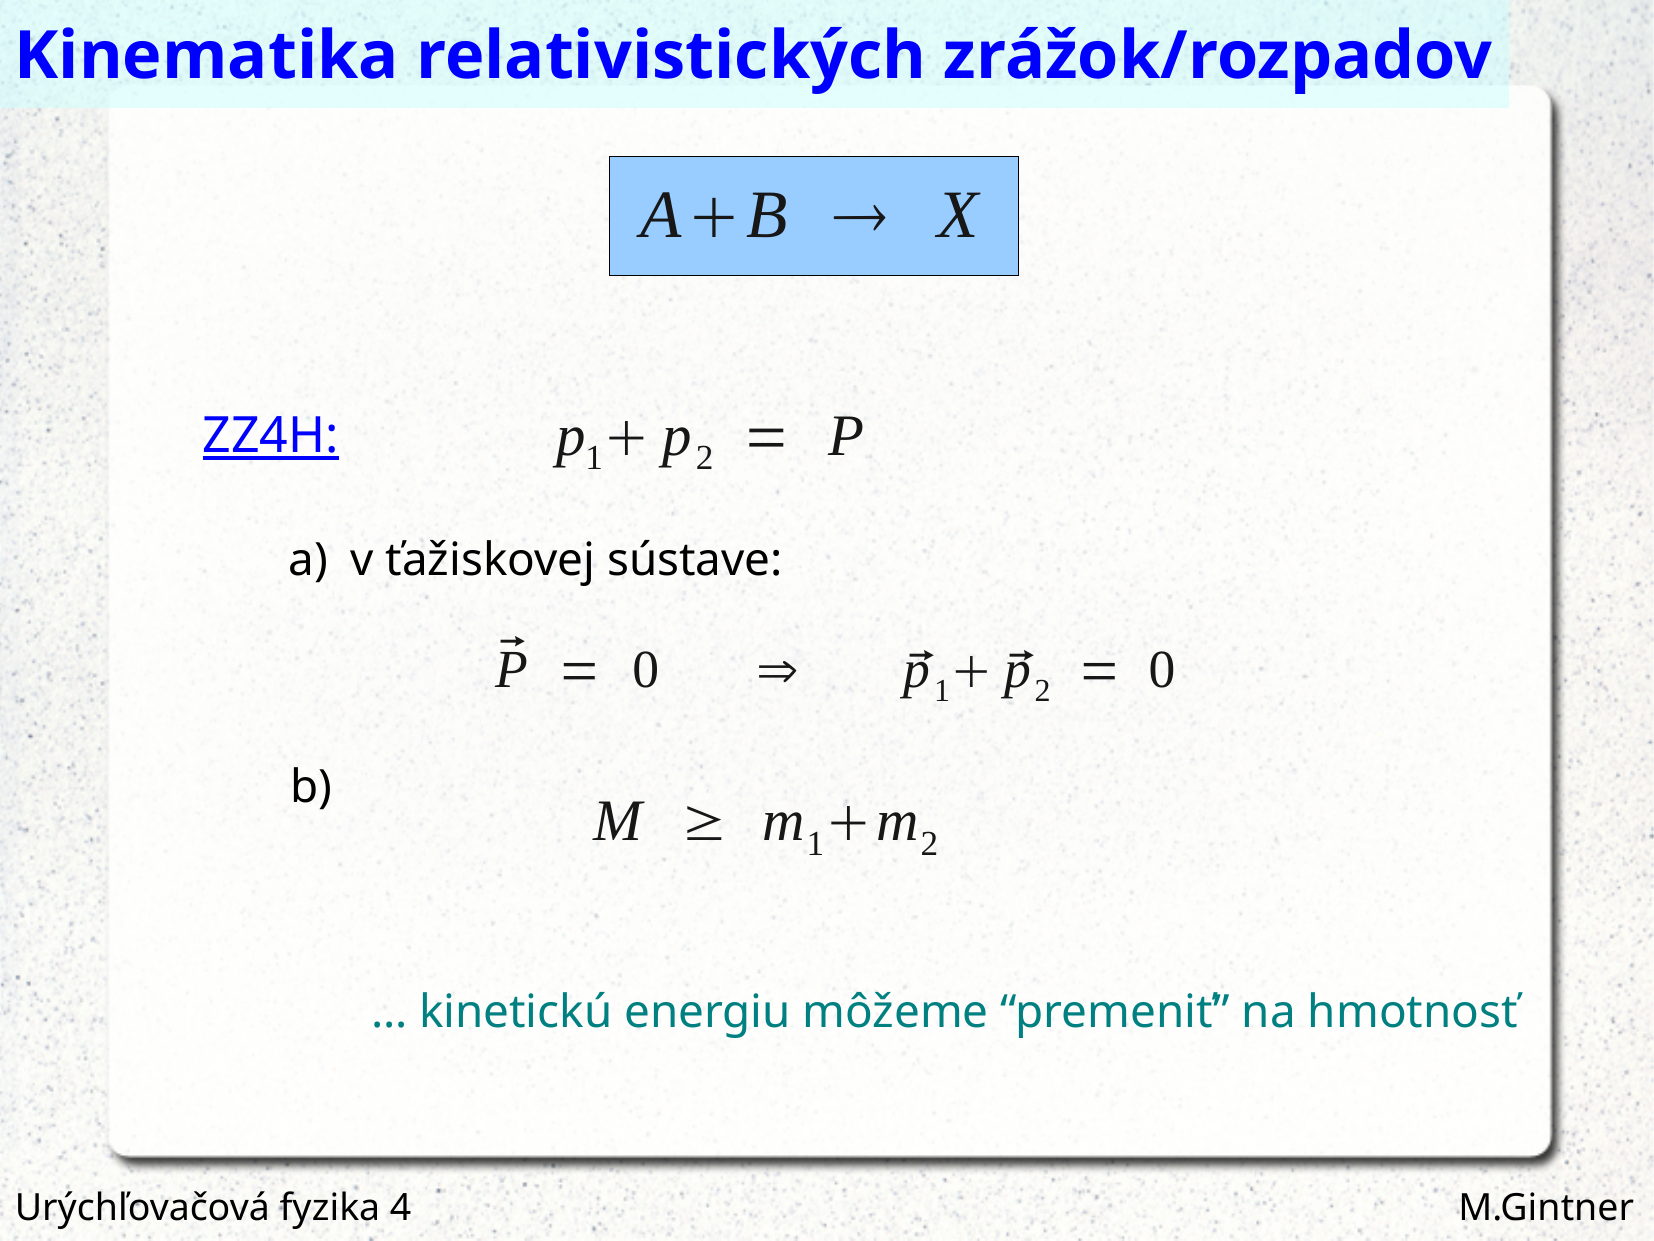

Kinematika relativistických zrážok/rozpadov
ZZ4H:
a)
v ťažiskovej sústave:
b)
… kinetickú energiu môžeme “premeniť” na hmotnosť
Urýchľovačová fyzika 4
M.Gintner